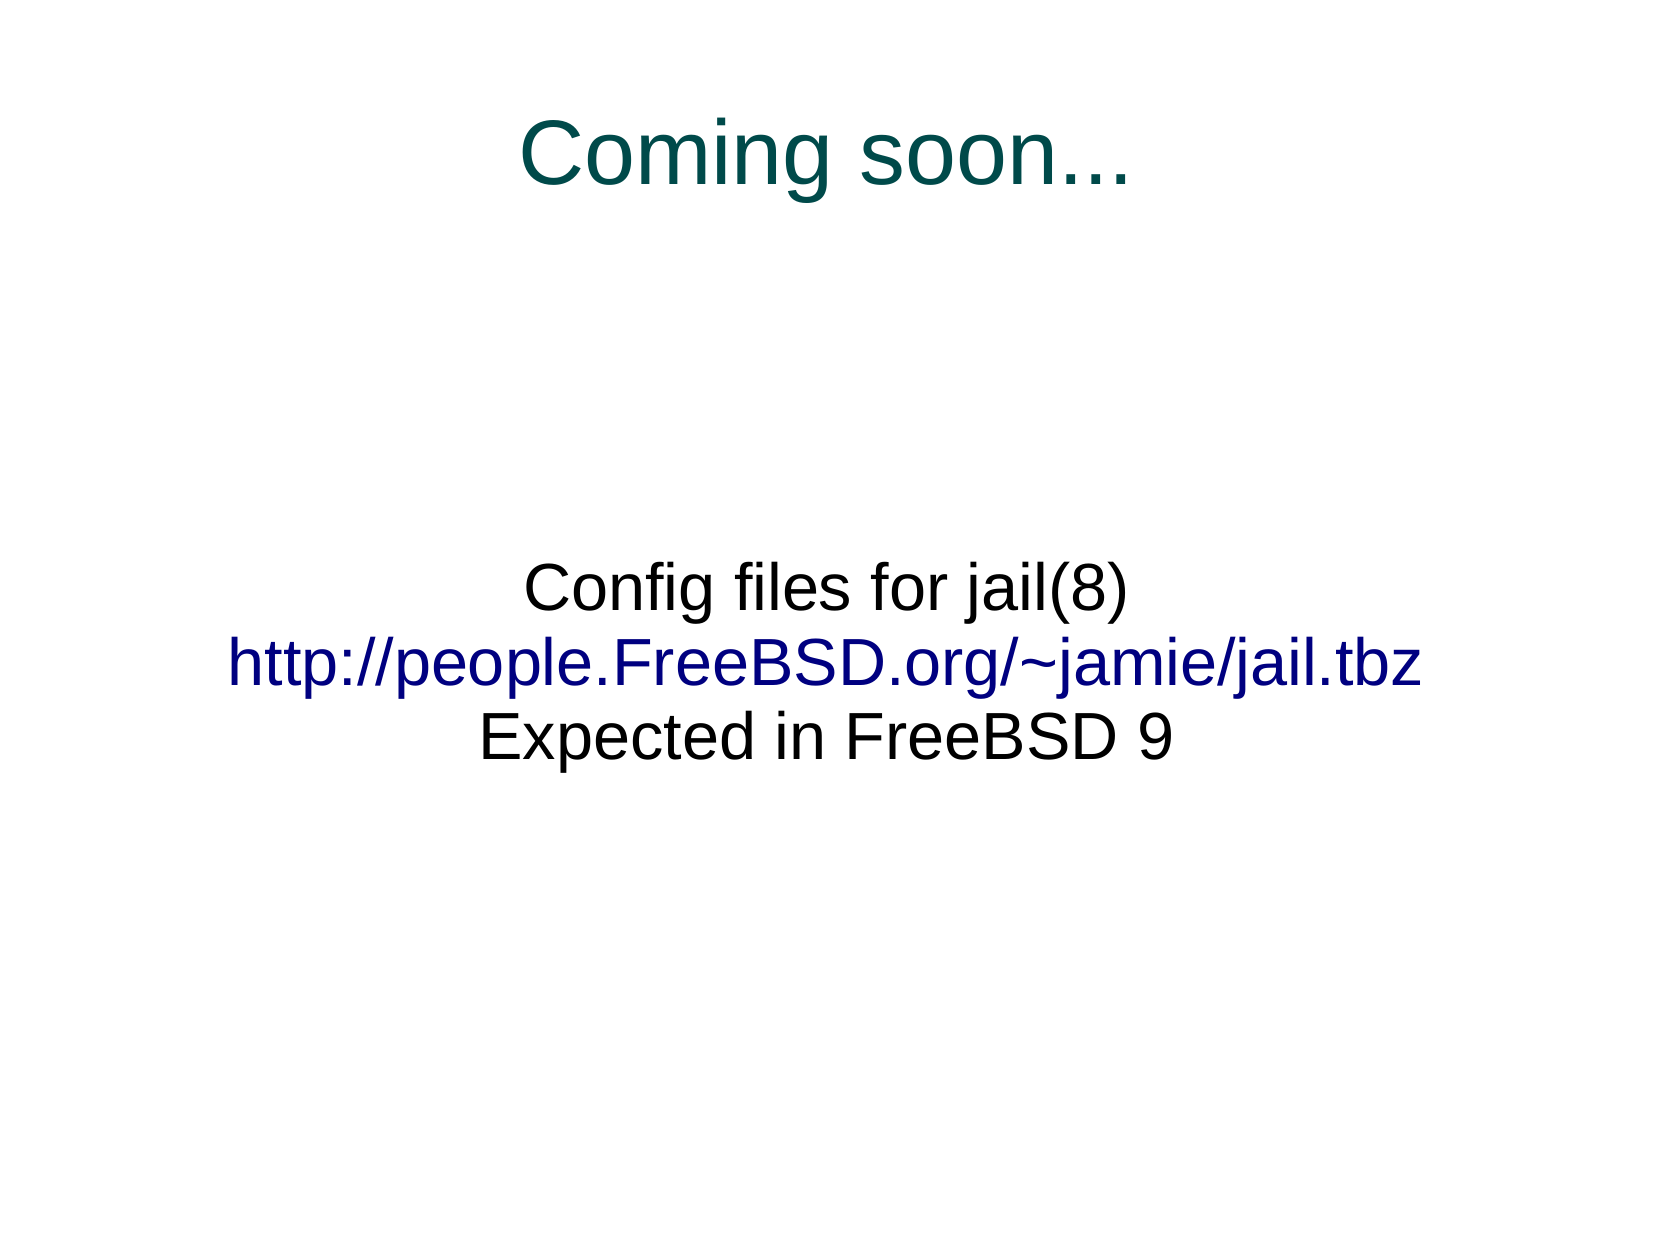

# Coming soon...
Config files for jail(8)
http://people.FreeBSD.org/~jamie/jail.tbz
Expected in FreeBSD 9